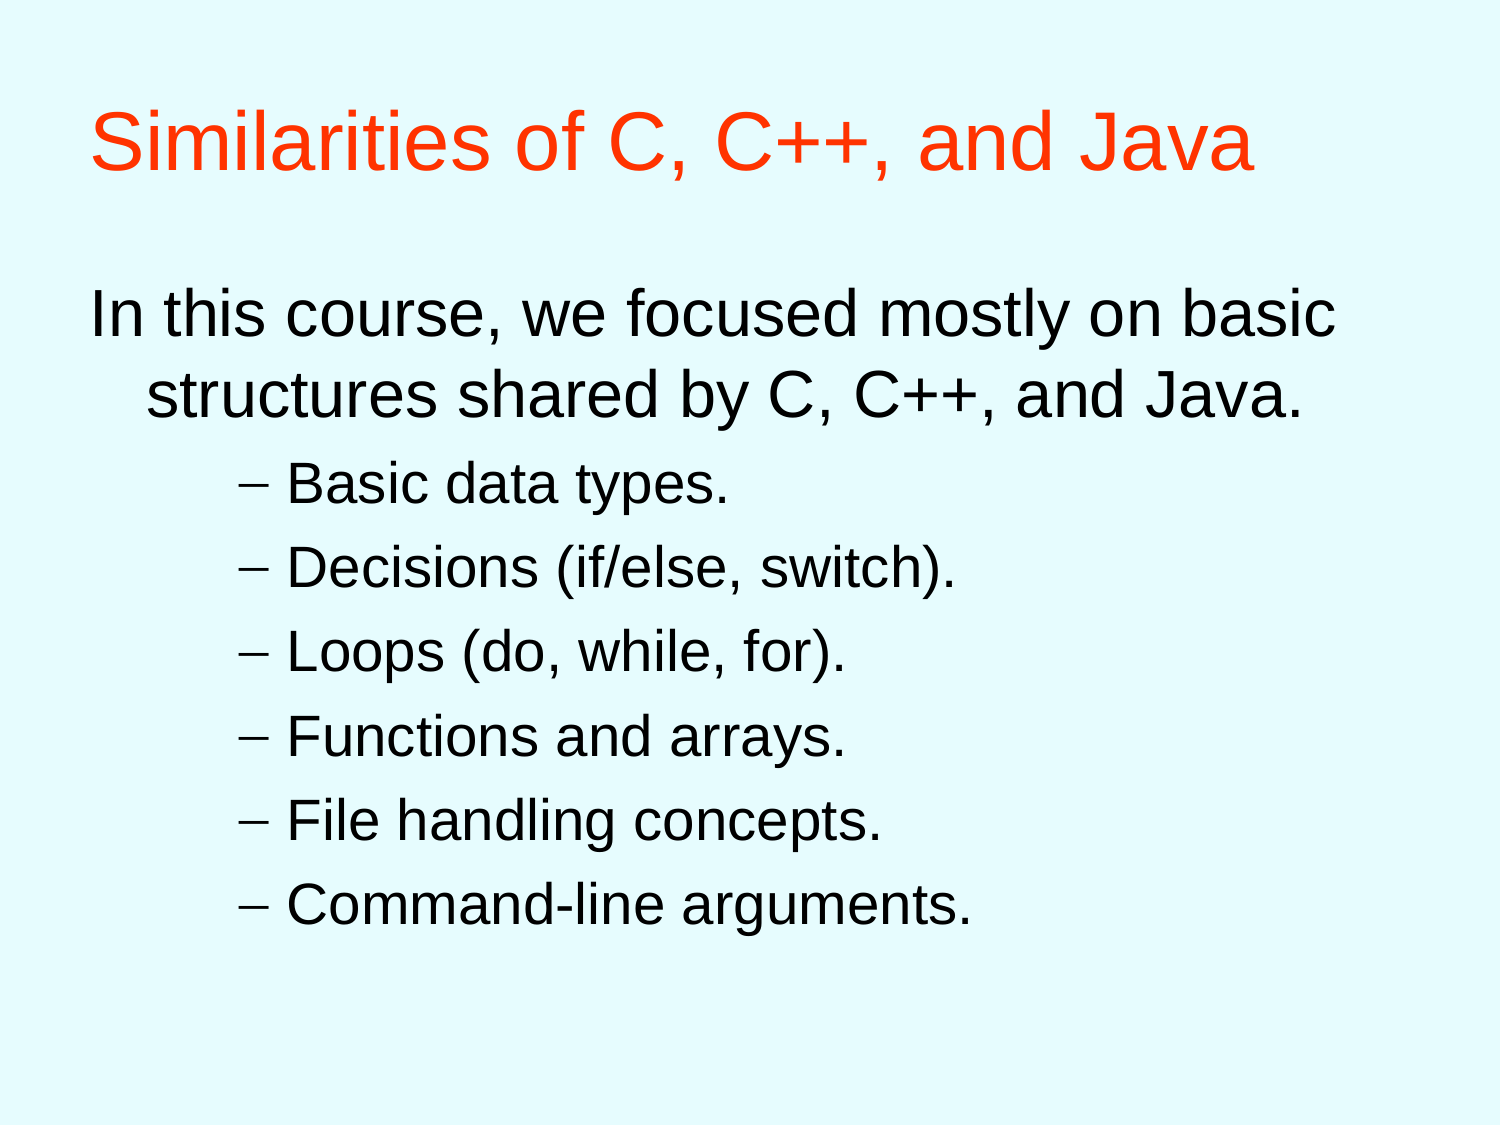

# Similarities of C, C++, and Java
In this course, we focused mostly on basic structures shared by C, C++, and Java.
Basic data types.
Decisions (if/else, switch).
Loops (do, while, for).
Functions and arrays.
File handling concepts.
Command-line arguments.